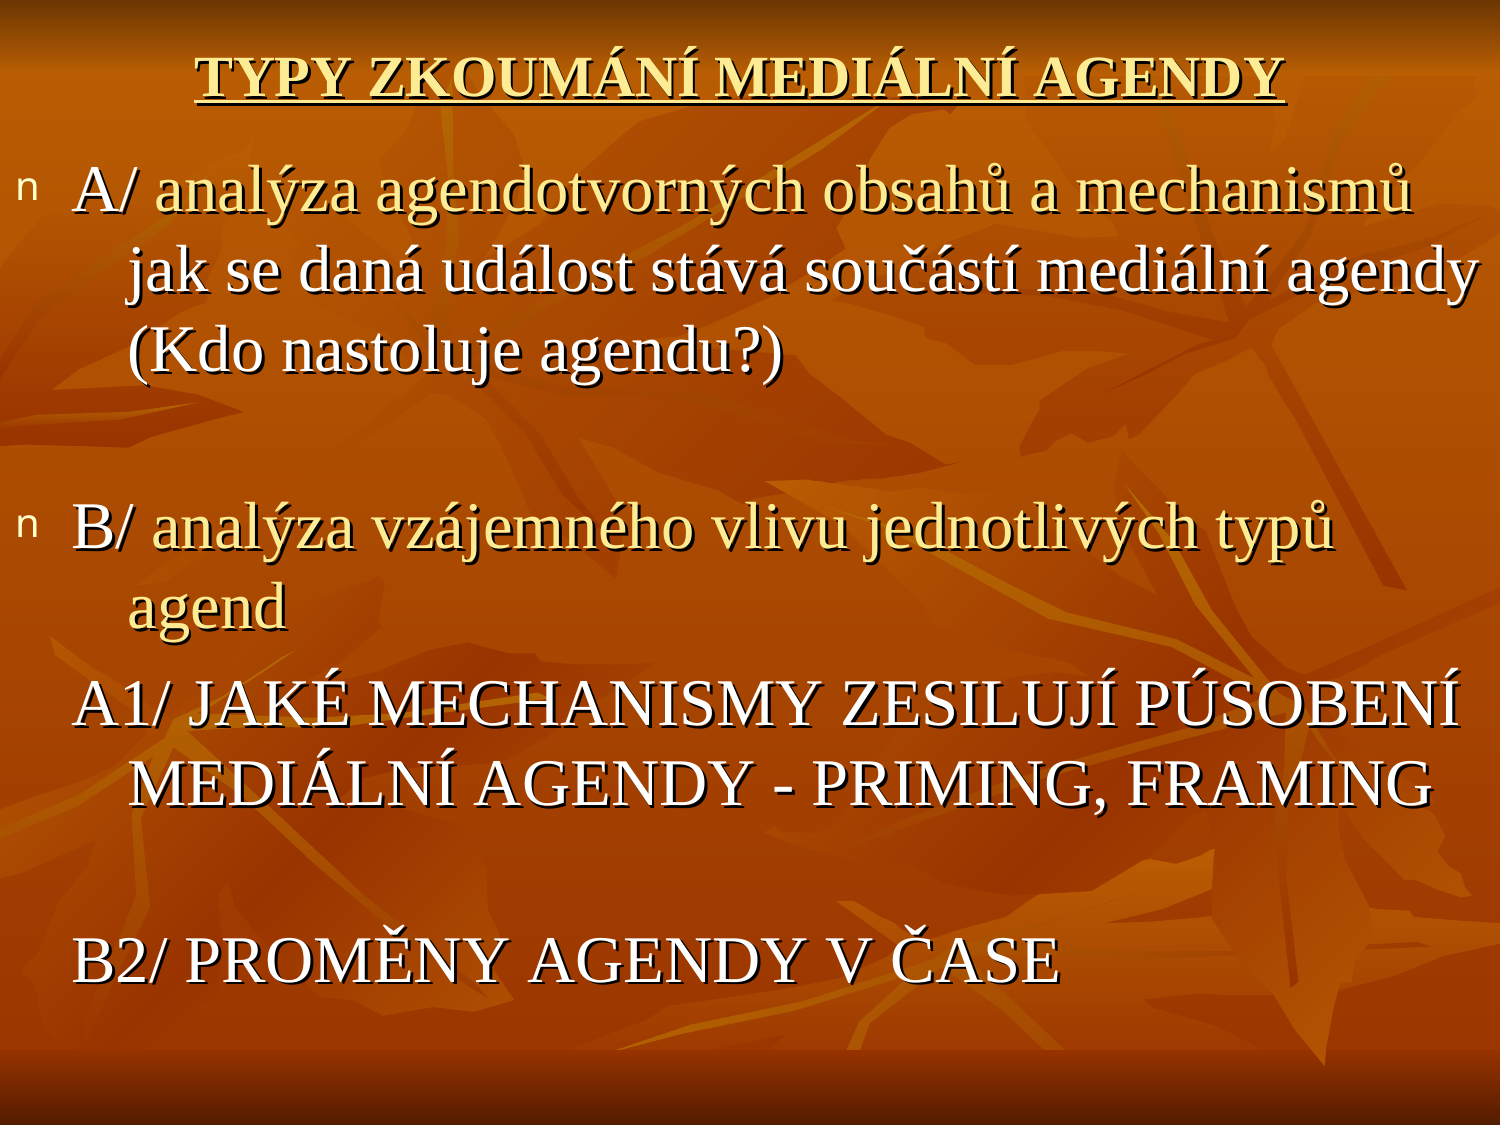

# TYPY ZKOUMÁNÍ MEDIÁLNÍ AGENDY
A/ analýza agendotvorných obsahů a mechanismů jak se daná událost stává součástí mediální agendy (Kdo nastoluje agendu?)
B/ analýza vzájemného vlivu jednotlivých typů agend
A1/ JAKÉ MECHANISMY ZESILUJÍ PÚSOBENÍ MEDIÁLNÍ AGENDY - PRIMING, FRAMING
B2/ PROMĚNY AGENDY V ČASE